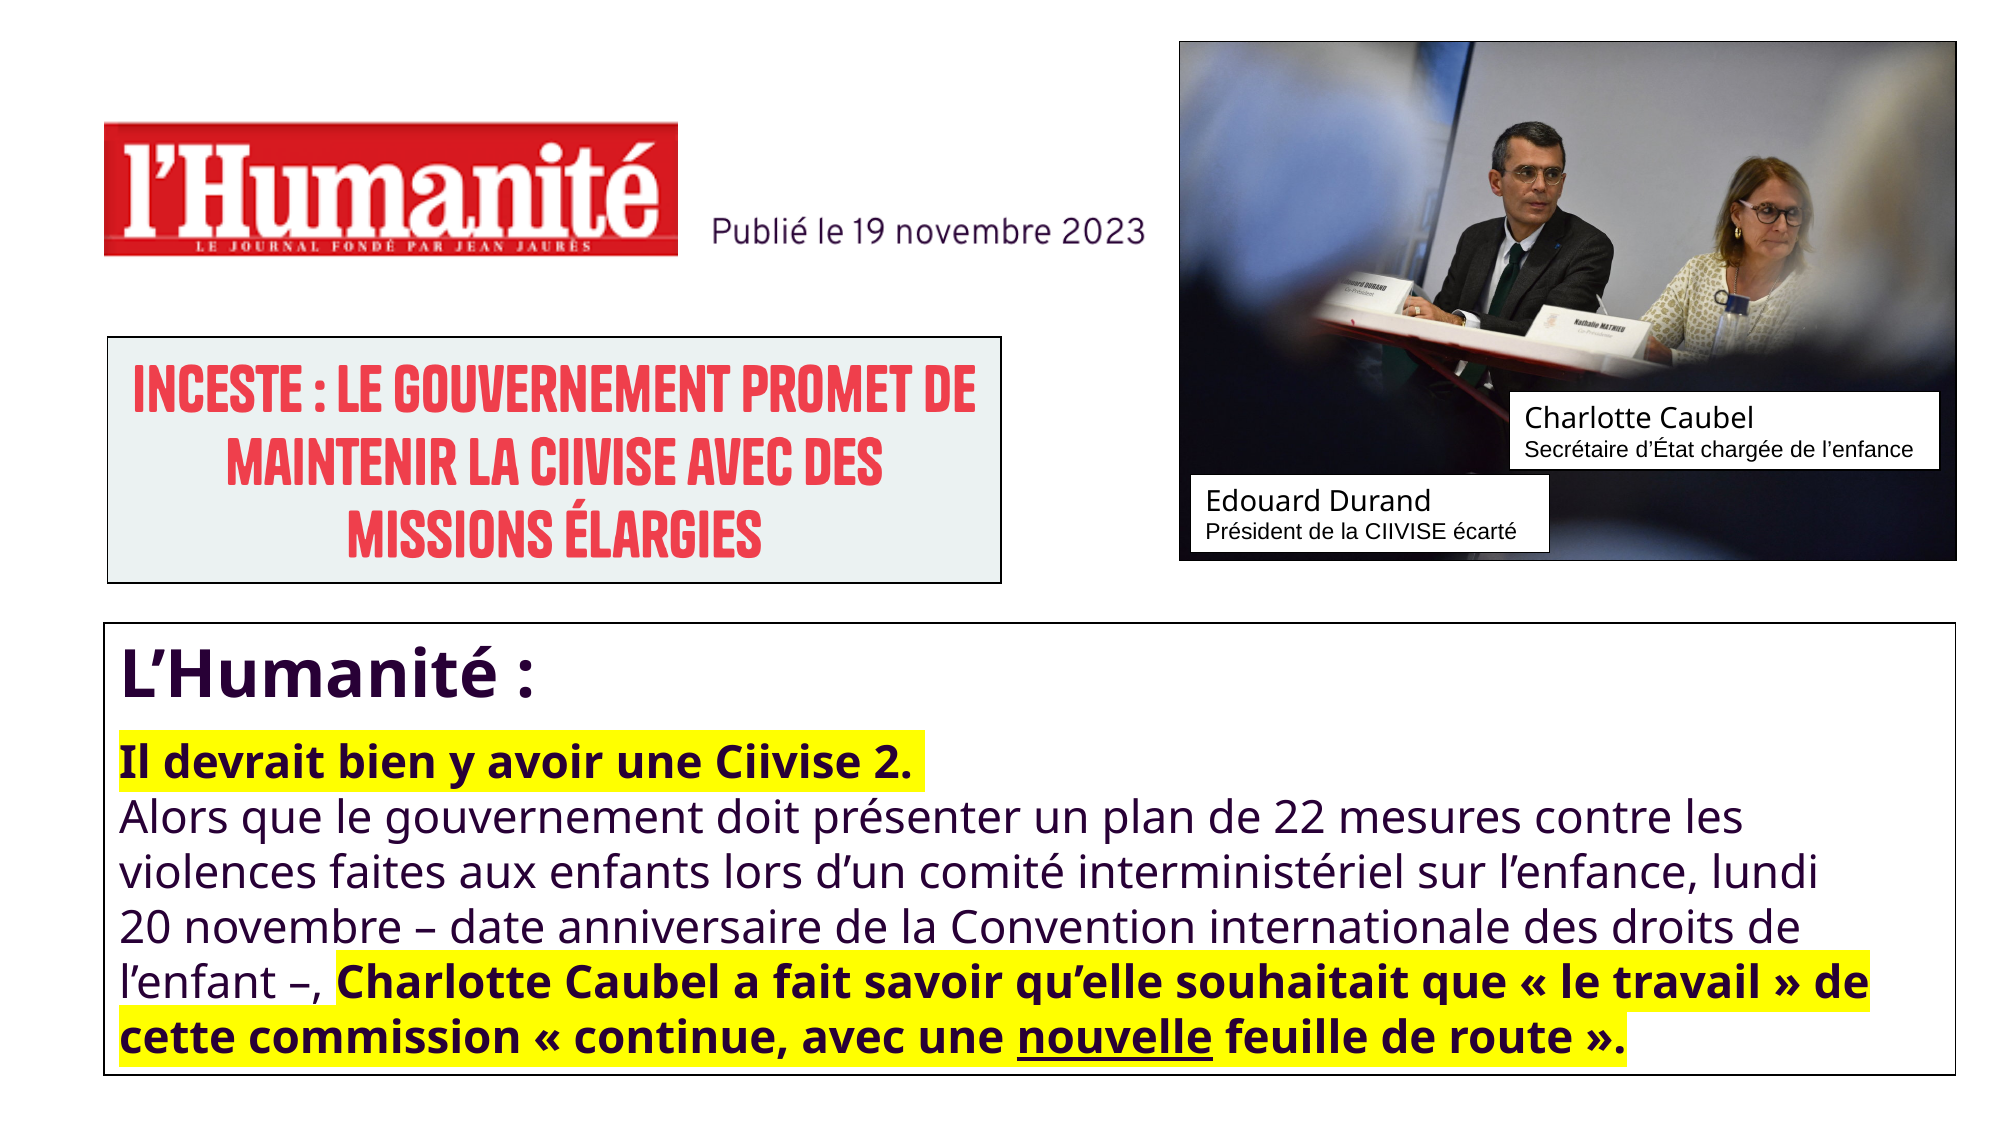

Charlotte Caubel
Secrétaire d’État chargée de l’enfance
Edouard Durand
Président de la CIIVISE écarté
L’Humanité :
Il devrait bien y avoir une Ciivise 2.
Alors que le gouvernement doit présenter un plan de 22 mesures contre les violences faites aux enfants lors d’un comité interministériel sur l’enfance, lundi 20 novembre – date anniversaire de la Convention internationale des droits de l’enfant –, Charlotte Caubel a fait savoir qu’elle souhaitait que « le travail » de cette commission « continue, avec une nouvelle feuille de route ».